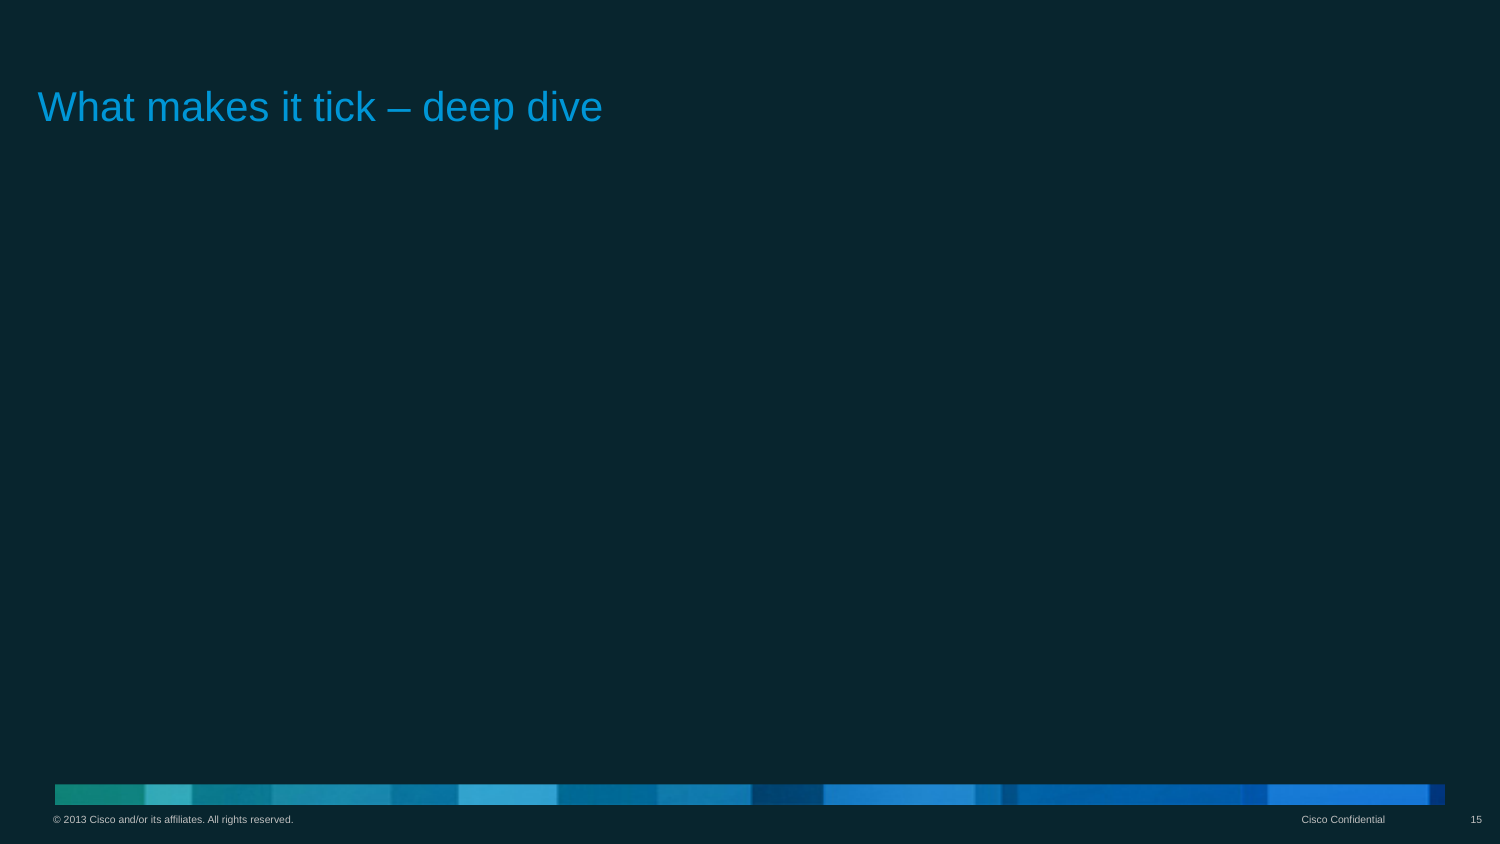

# What makes it tick – deep dive